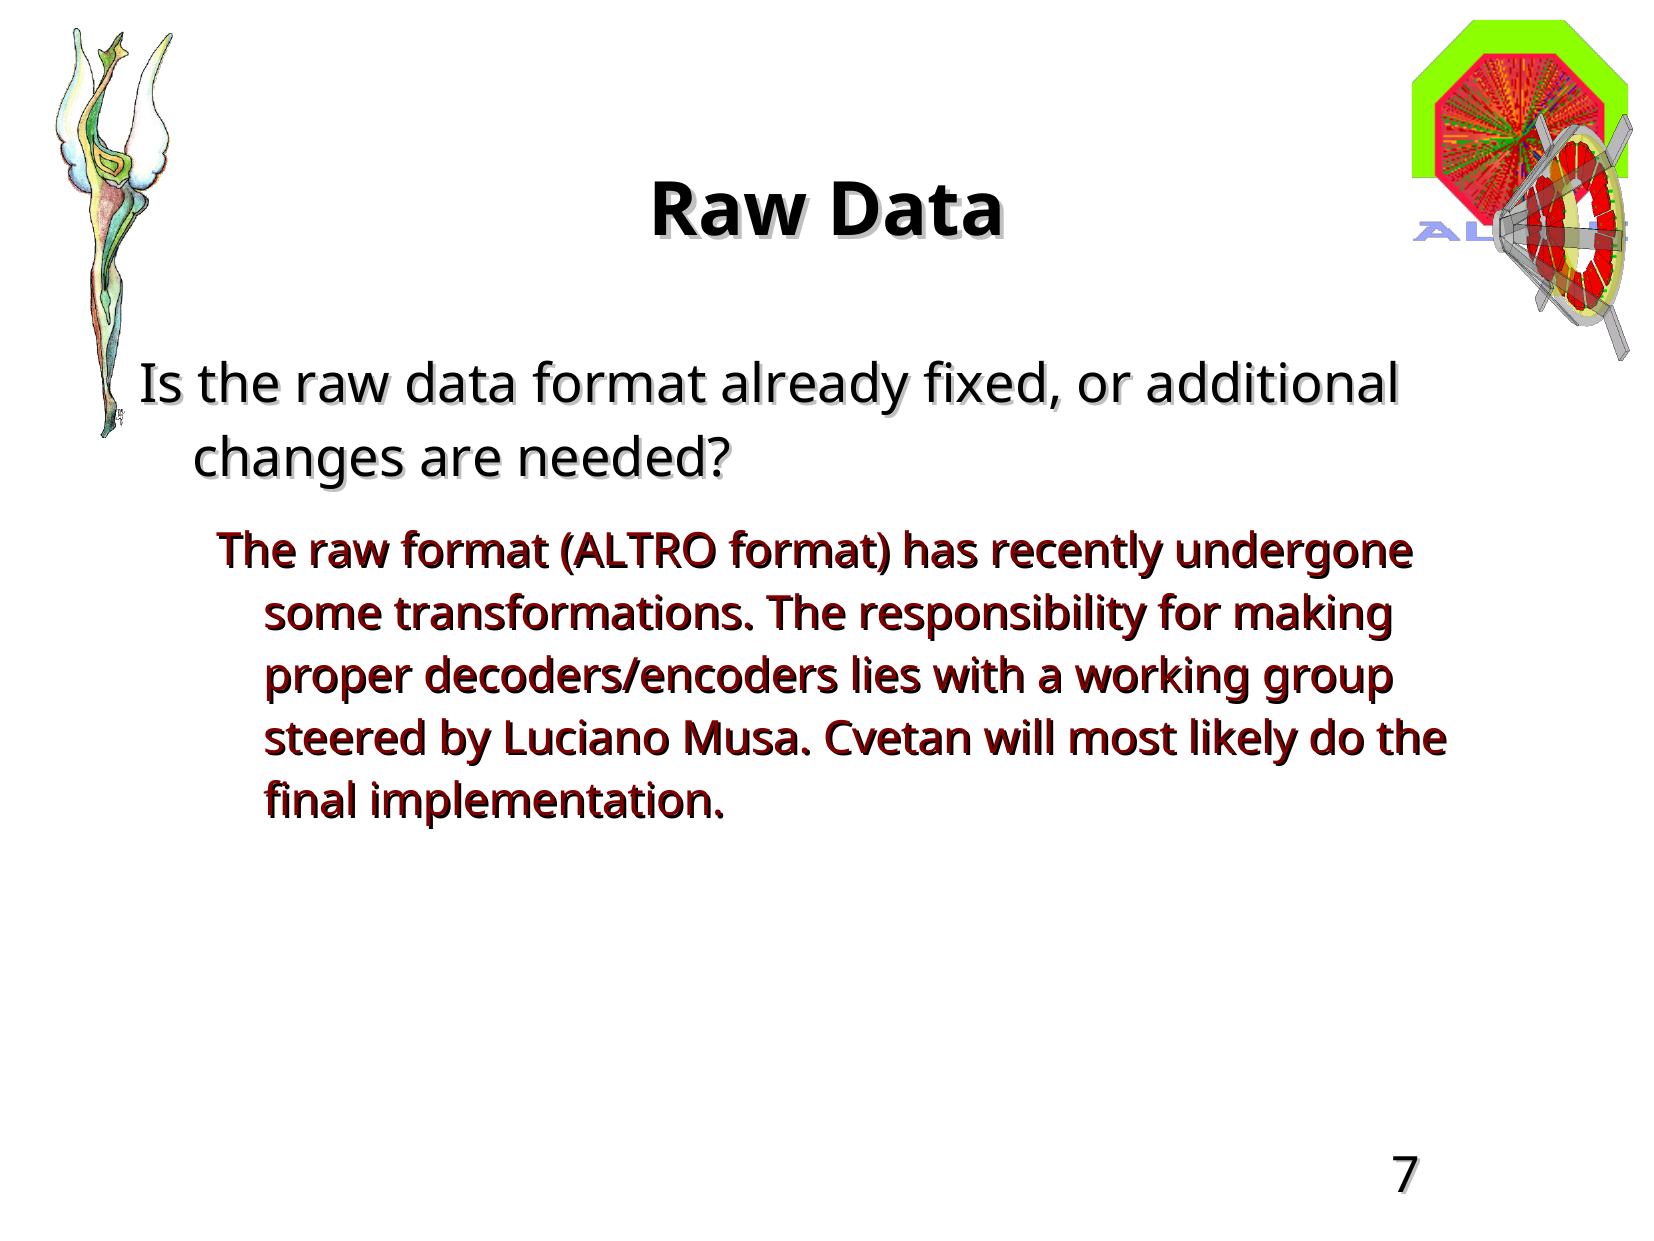

# Raw Data
Is the raw data format already fixed, or additional changes are needed?
The raw format (ALTRO format) has recently undergone some transformations. The responsibility for making proper decoders/encoders lies with a working group steered by Luciano Musa. Cvetan will most likely do the final implementation.